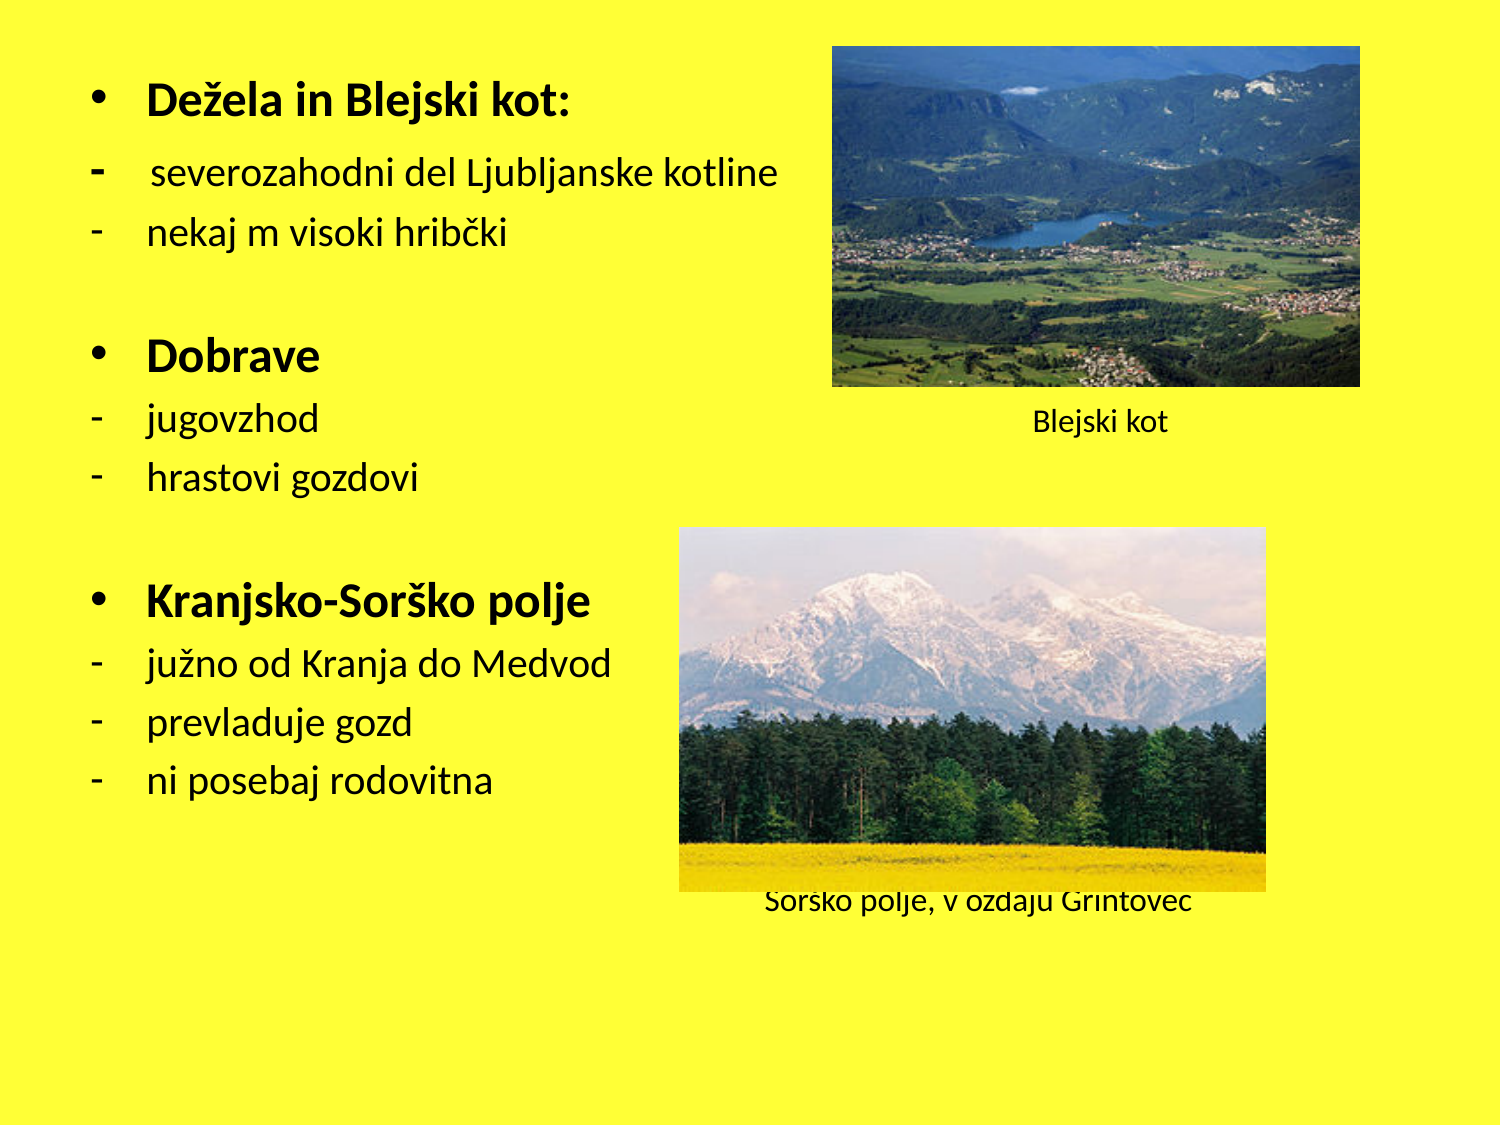

# Dežela in Blejski kot:
- severozahodni del Ljubljanske kotline
nekaj m visoki hribčki
Dobrave
jugovzhod Blejski kot
hrastovi gozdovi
Kranjsko-Sorško polje
južno od Kranja do Medvod
prevladuje gozd
ni posebaj rodovitna
 Sorško polje, v ozdaju Grintovec